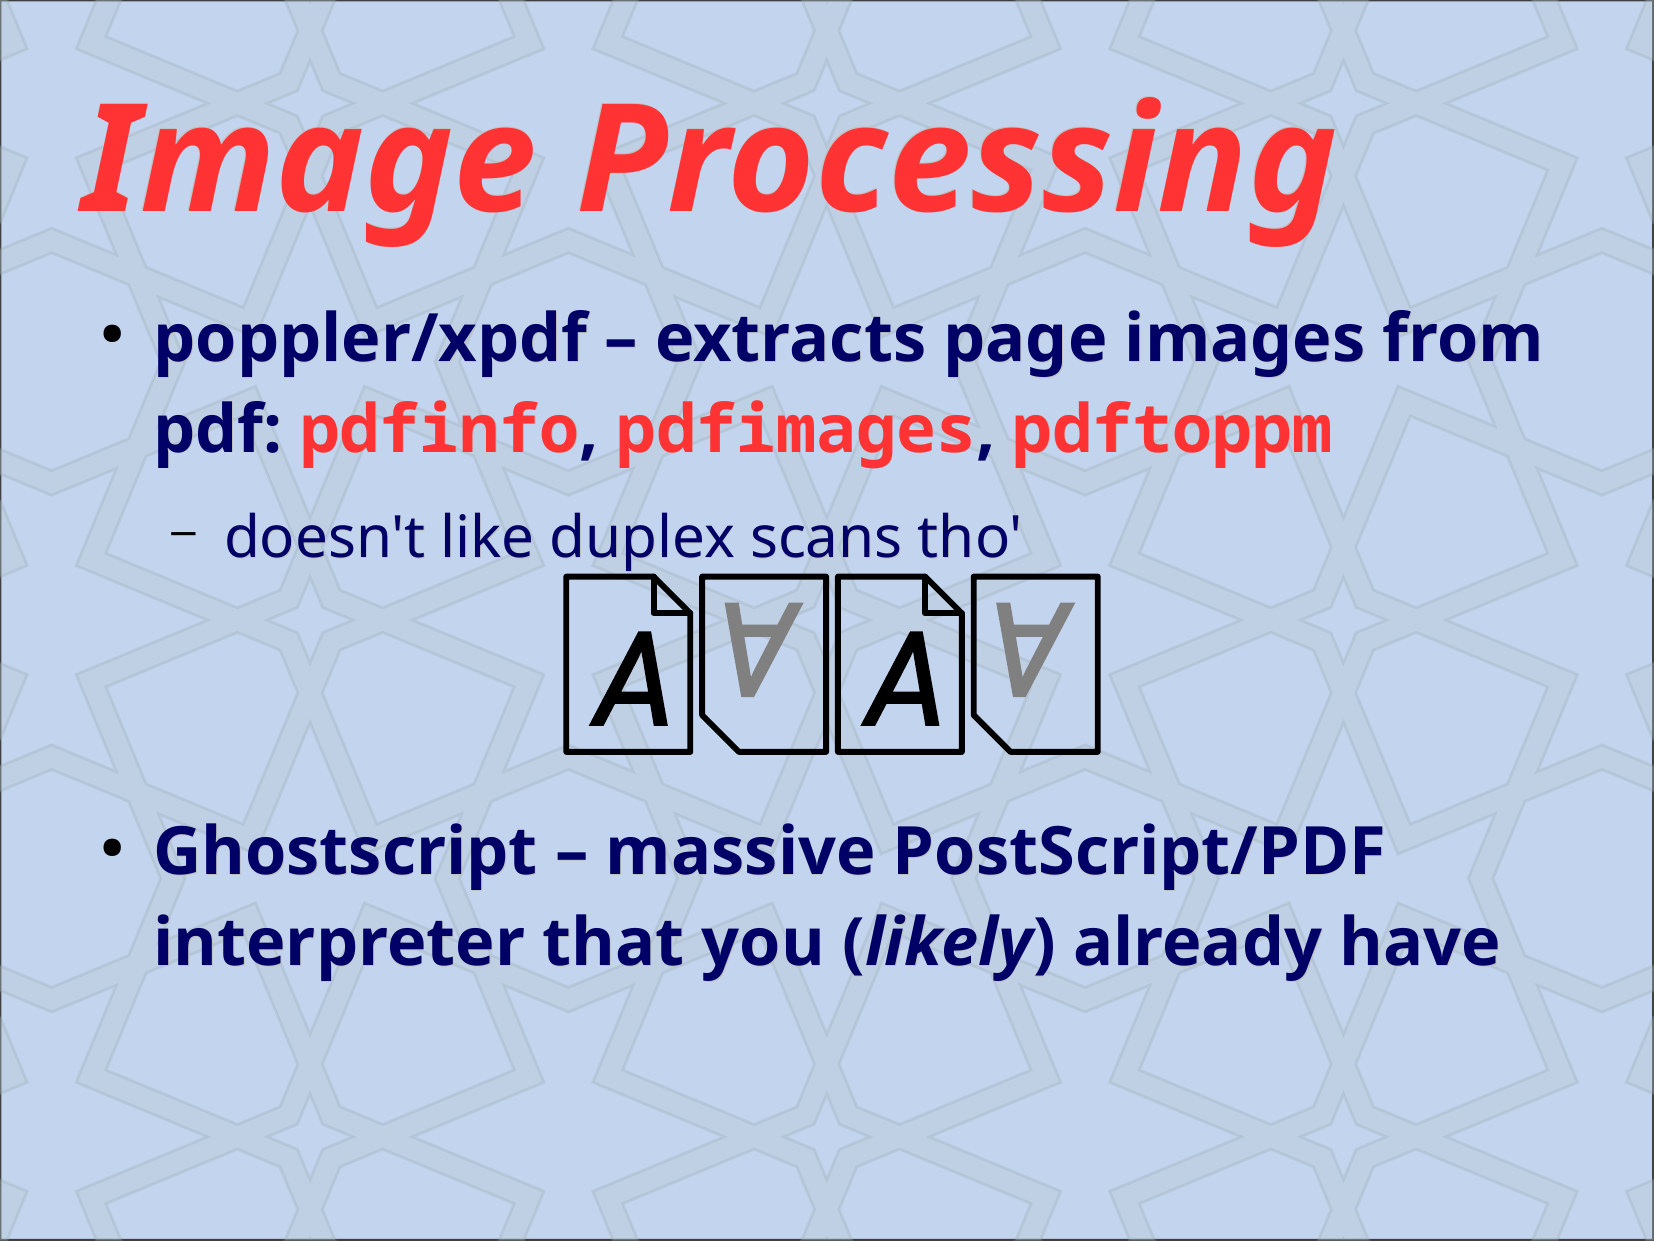

# Image Processing
poppler/xpdf – extracts page images from pdf: pdfinfo, pdfimages, pdftoppm
doesn't like duplex scans tho'
Ghostscript – massive PostScript/PDF interpreter that you (likely) already have